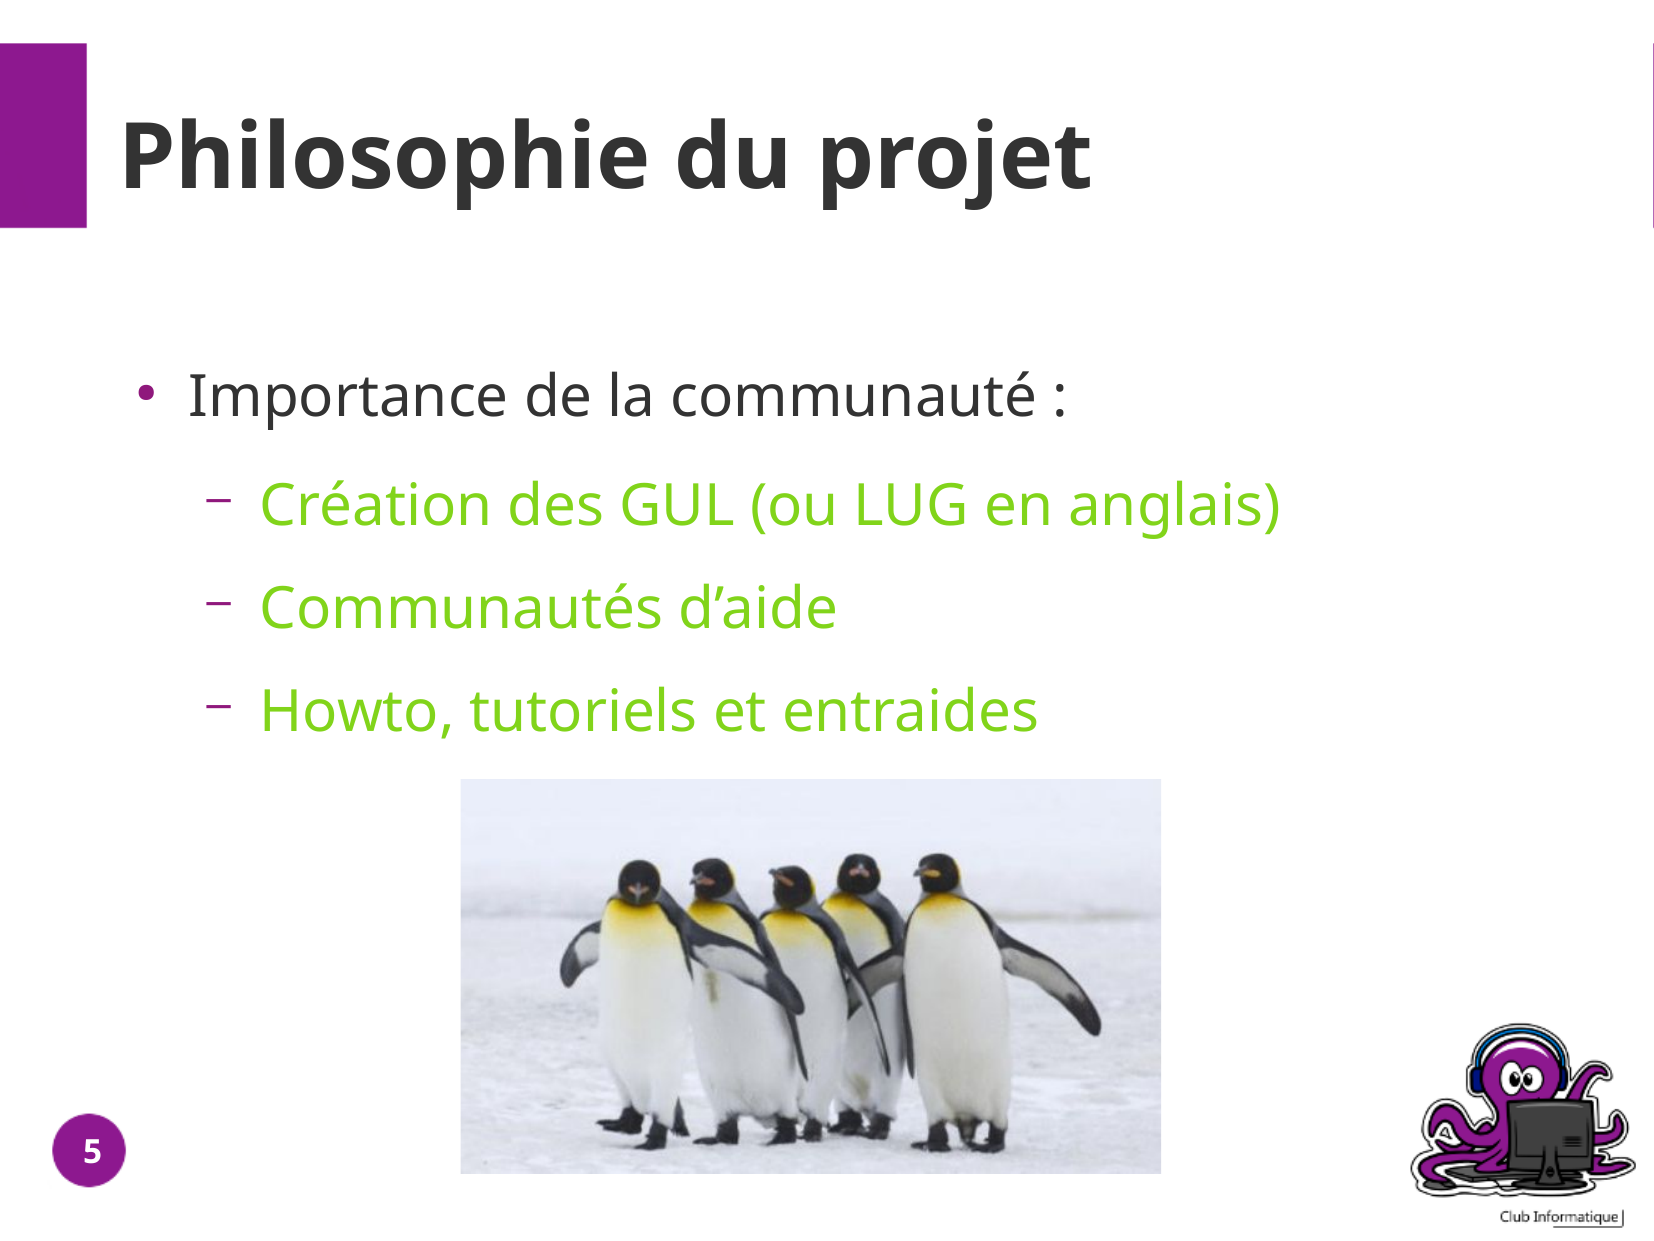

# Philosophie du projet
Importance de la communauté :
Création des GUL (ou LUG en anglais)
Communautés d’aide
Howto, tutoriels et entraides
5